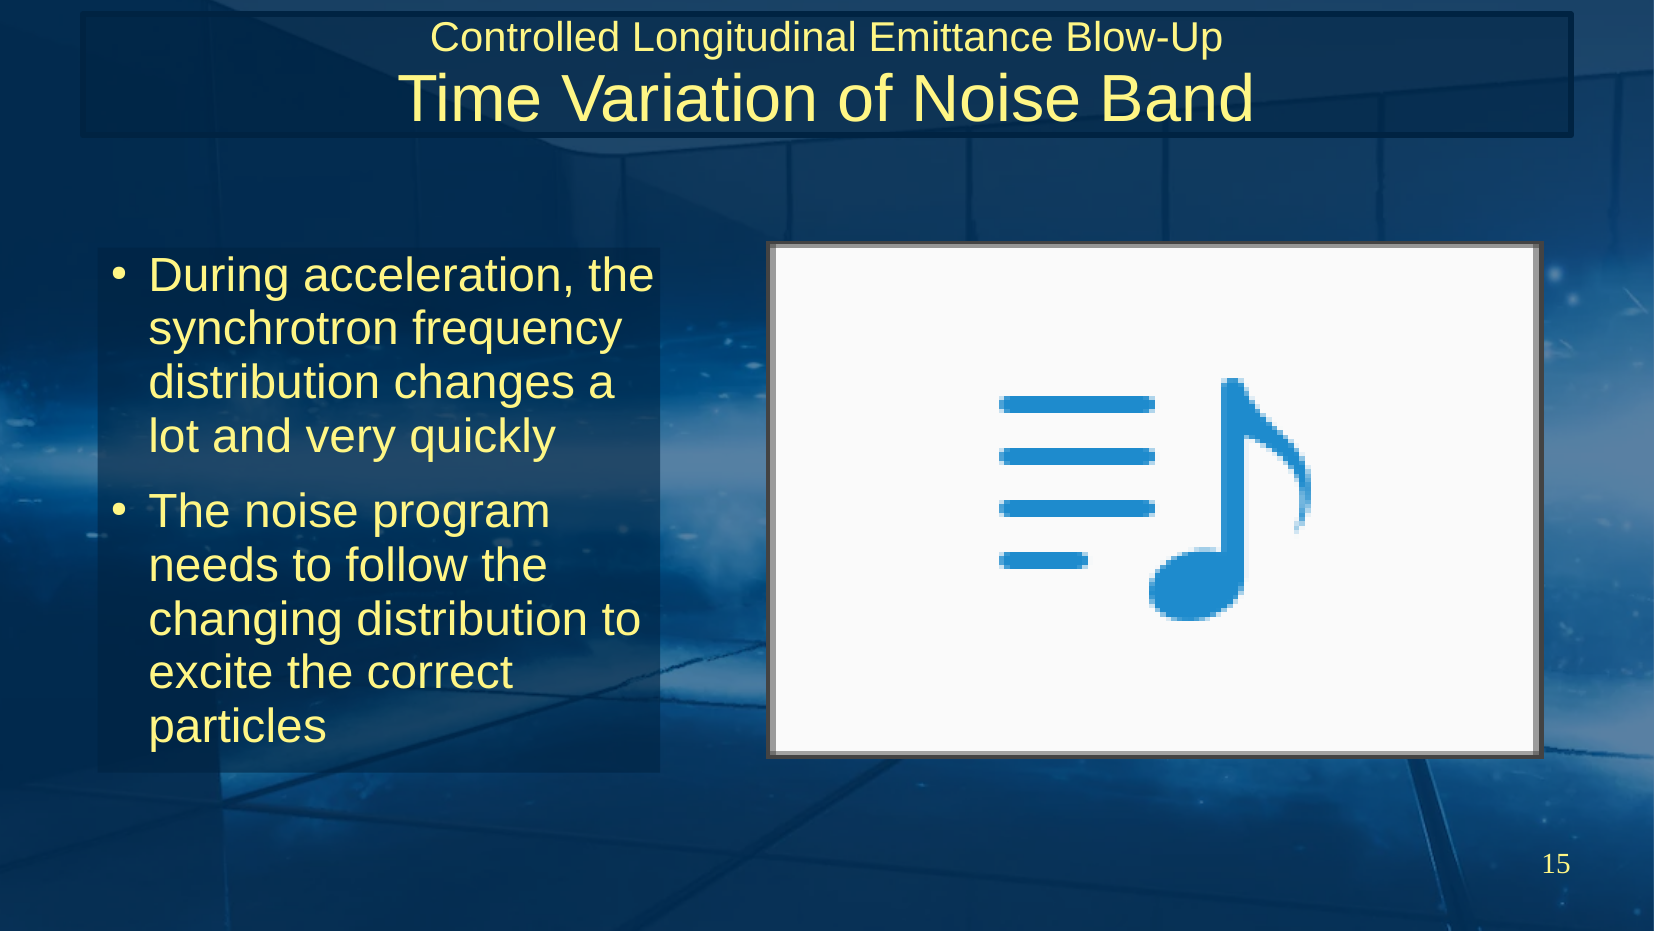

Controlled Longitudinal Emittance Blow-Up
Time Variation of Noise Band
# During acceleration, the synchrotron frequency distribution changes a lot and very quickly
The noise program needs to follow the changing distribution to excite the correct particles
15